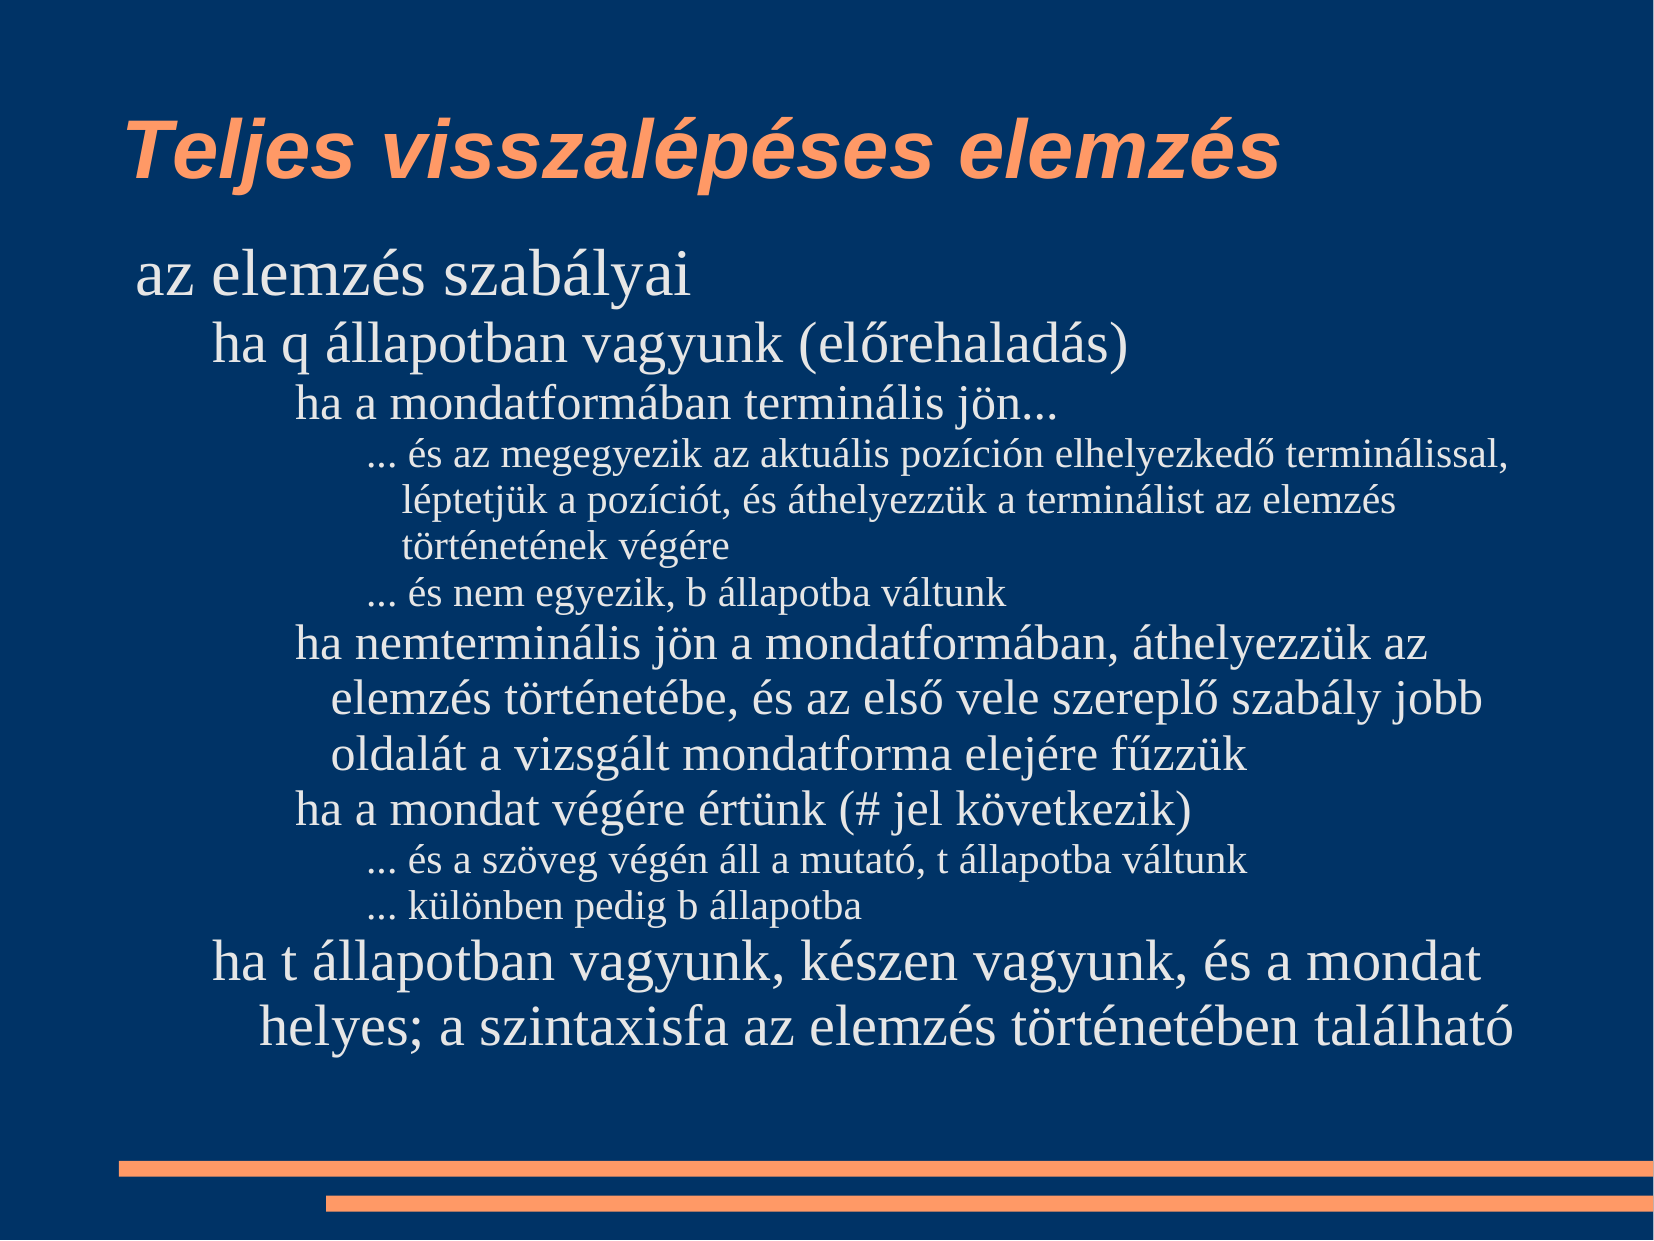

# Teljes visszalépéses elemzés
az elemzés szabályai
ha q állapotban vagyunk (előrehaladás)
ha a mondatformában terminális jön...
... és az megegyezik az aktuális pozíción elhelyezkedő terminálissal, léptetjük a pozíciót, és áthelyezzük a terminálist az elemzés történetének végére
... és nem egyezik, b állapotba váltunk
ha nemterminális jön a mondatformában, áthelyezzük az elemzés történetébe, és az első vele szereplő szabály jobb oldalát a vizsgált mondatforma elejére fűzzük
ha a mondat végére értünk (# jel következik)
... és a szöveg végén áll a mutató, t állapotba váltunk
... különben pedig b állapotba
ha t állapotban vagyunk, készen vagyunk, és a mondat helyes; a szintaxisfa az elemzés történetében található